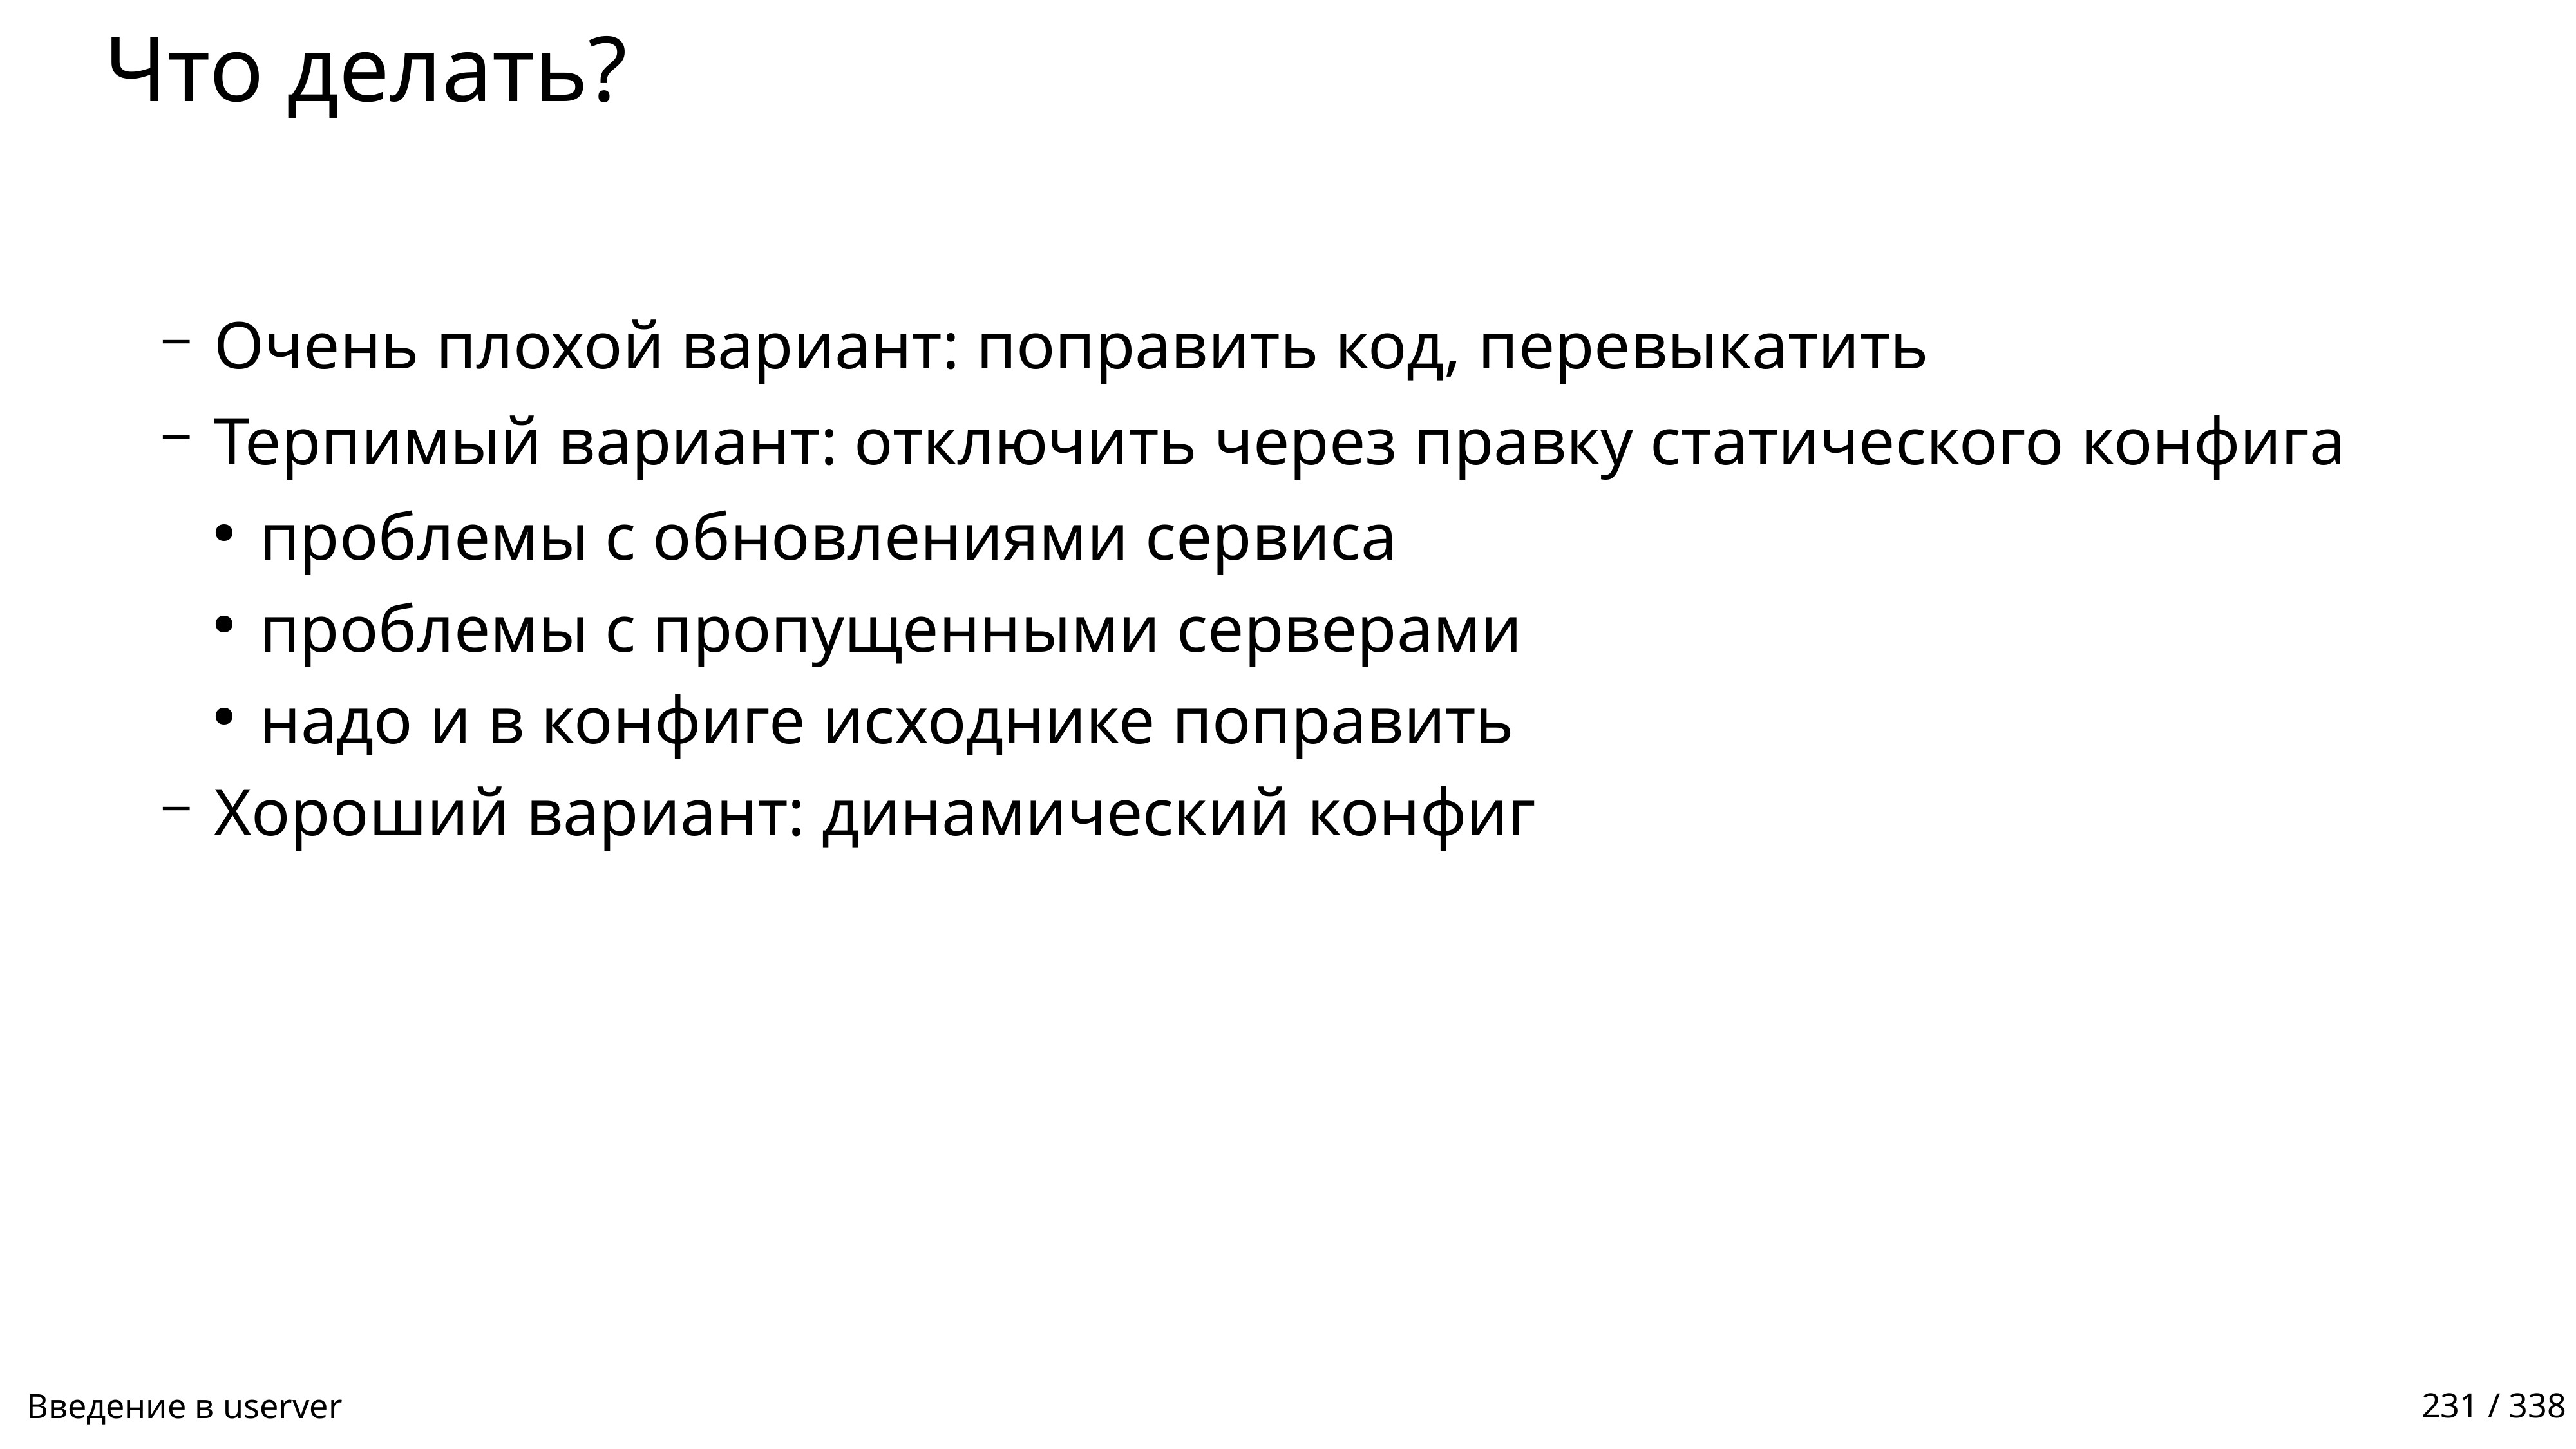

Что делать?
# Очень плохой вариант: поправить код, перевыкатить
 Терпимый вариант: отключить через правку статического конфига
 проблемы с обновлениями сервиса
 проблемы с пропущенными серверами
 надо и в конфиге исходнике поправить
 Хороший вариант: динамический конфиг
Введение в userver